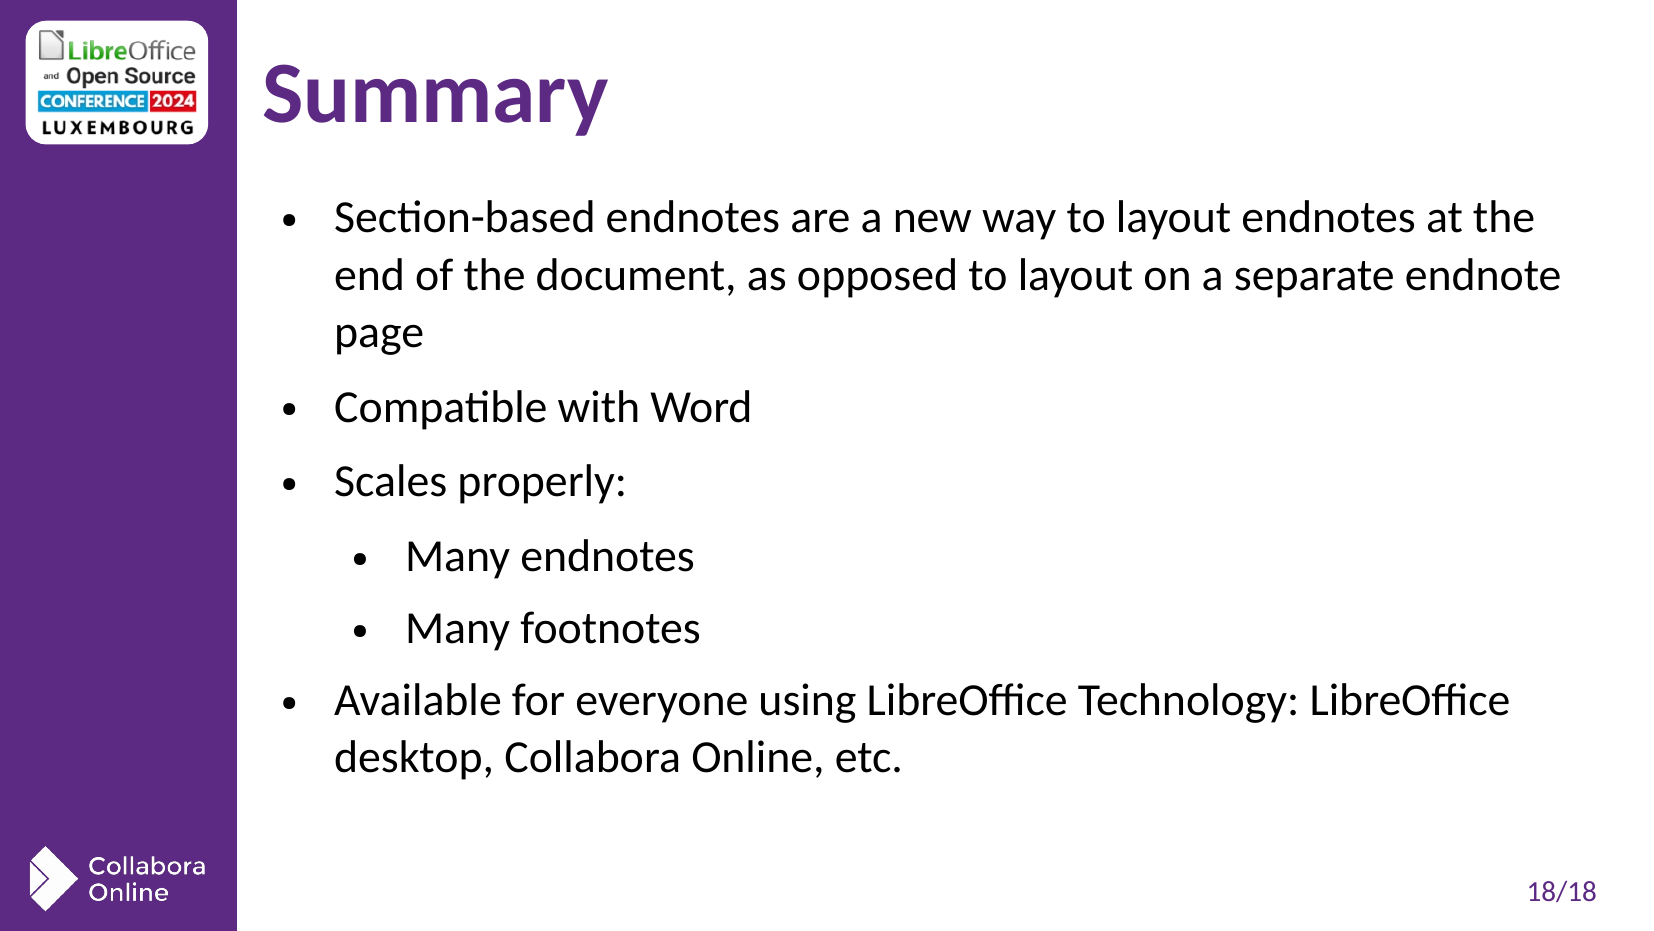

# Summary
Section-based endnotes are a new way to layout endnotes at the end of the document, as opposed to layout on a separate endnote page
Compatible with Word
Scales properly:
Many endnotes
Many footnotes
Available for everyone using LibreOffice Technology: LibreOffice desktop, Collabora Online, etc.
18